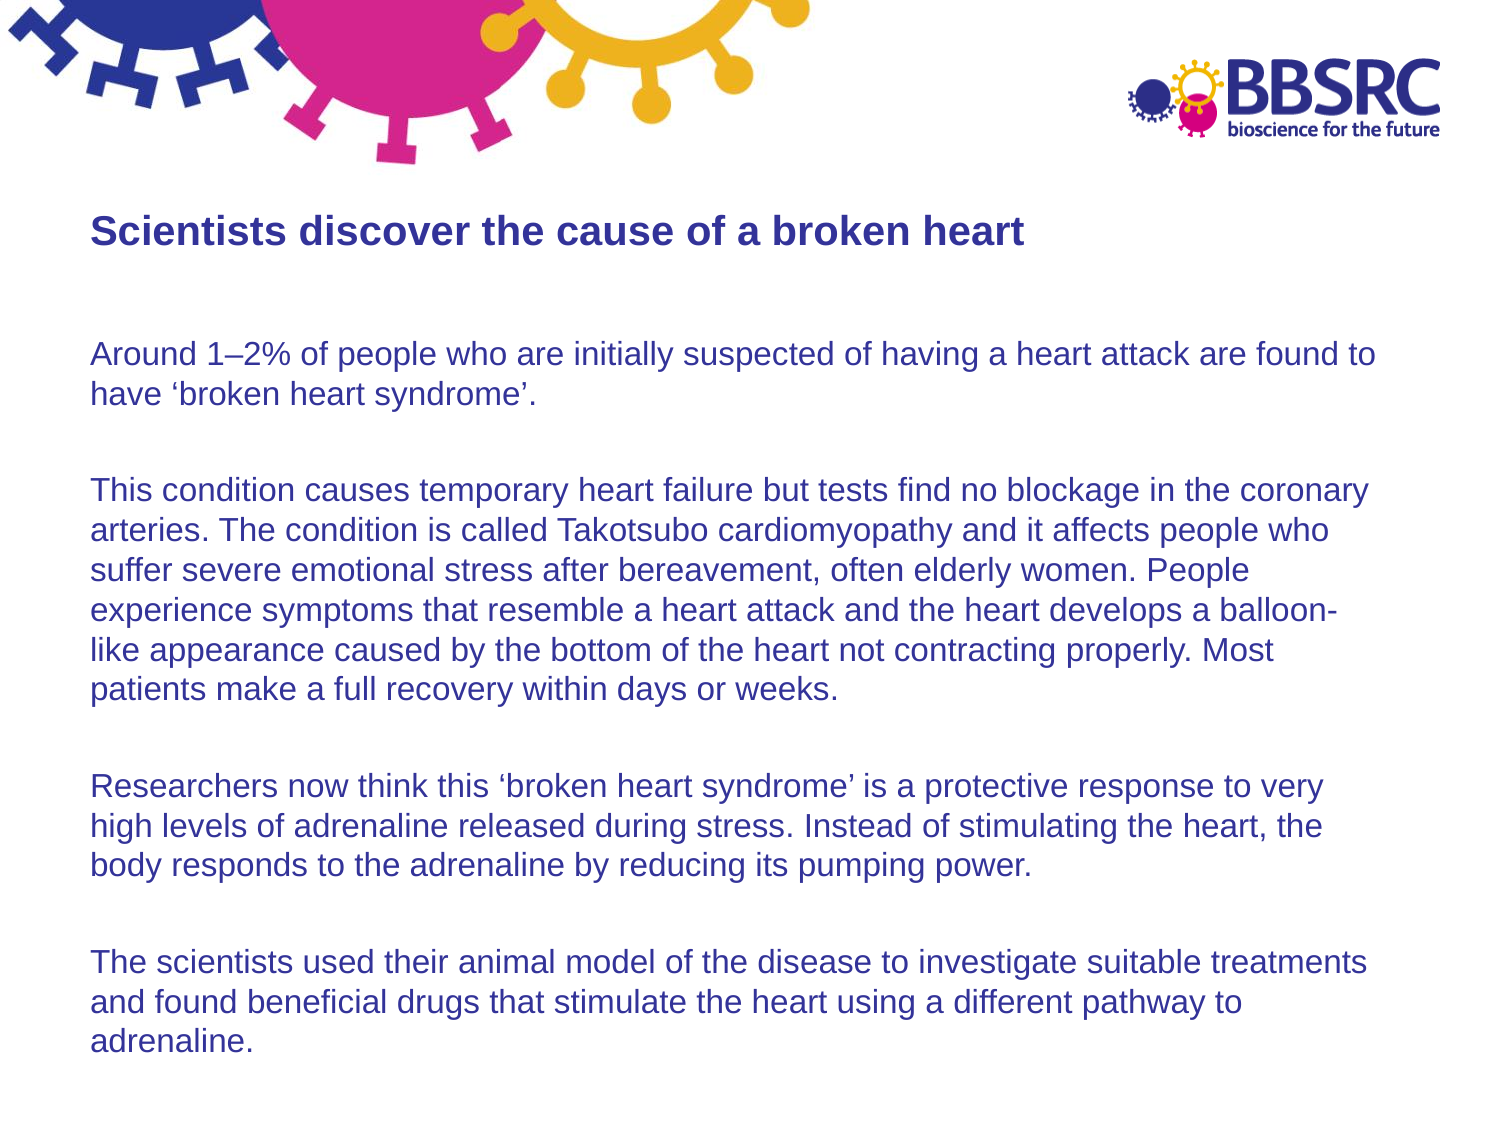

# Scientists discover the cause of a broken heart
Around 1–2% of people who are initially suspected of having a heart attack are found to have ‘broken heart syndrome’.
This condition causes temporary heart failure but tests find no blockage in the coronary arteries. The condition is called Takotsubo cardiomyopathy and it affects people who suffer severe emotional stress after bereavement, often elderly women. People experience symptoms that resemble a heart attack and the heart develops a balloon-like appearance caused by the bottom of the heart not contracting properly. Most patients make a full recovery within days or weeks.
Researchers now think this ‘broken heart syndrome’ is a protective response to very high levels of adrenaline released during stress. Instead of stimulating the heart, the body responds to the adrenaline by reducing its pumping power.
The scientists used their animal model of the disease to investigate suitable treatments and found beneficial drugs that stimulate the heart using a different pathway to adrenaline.